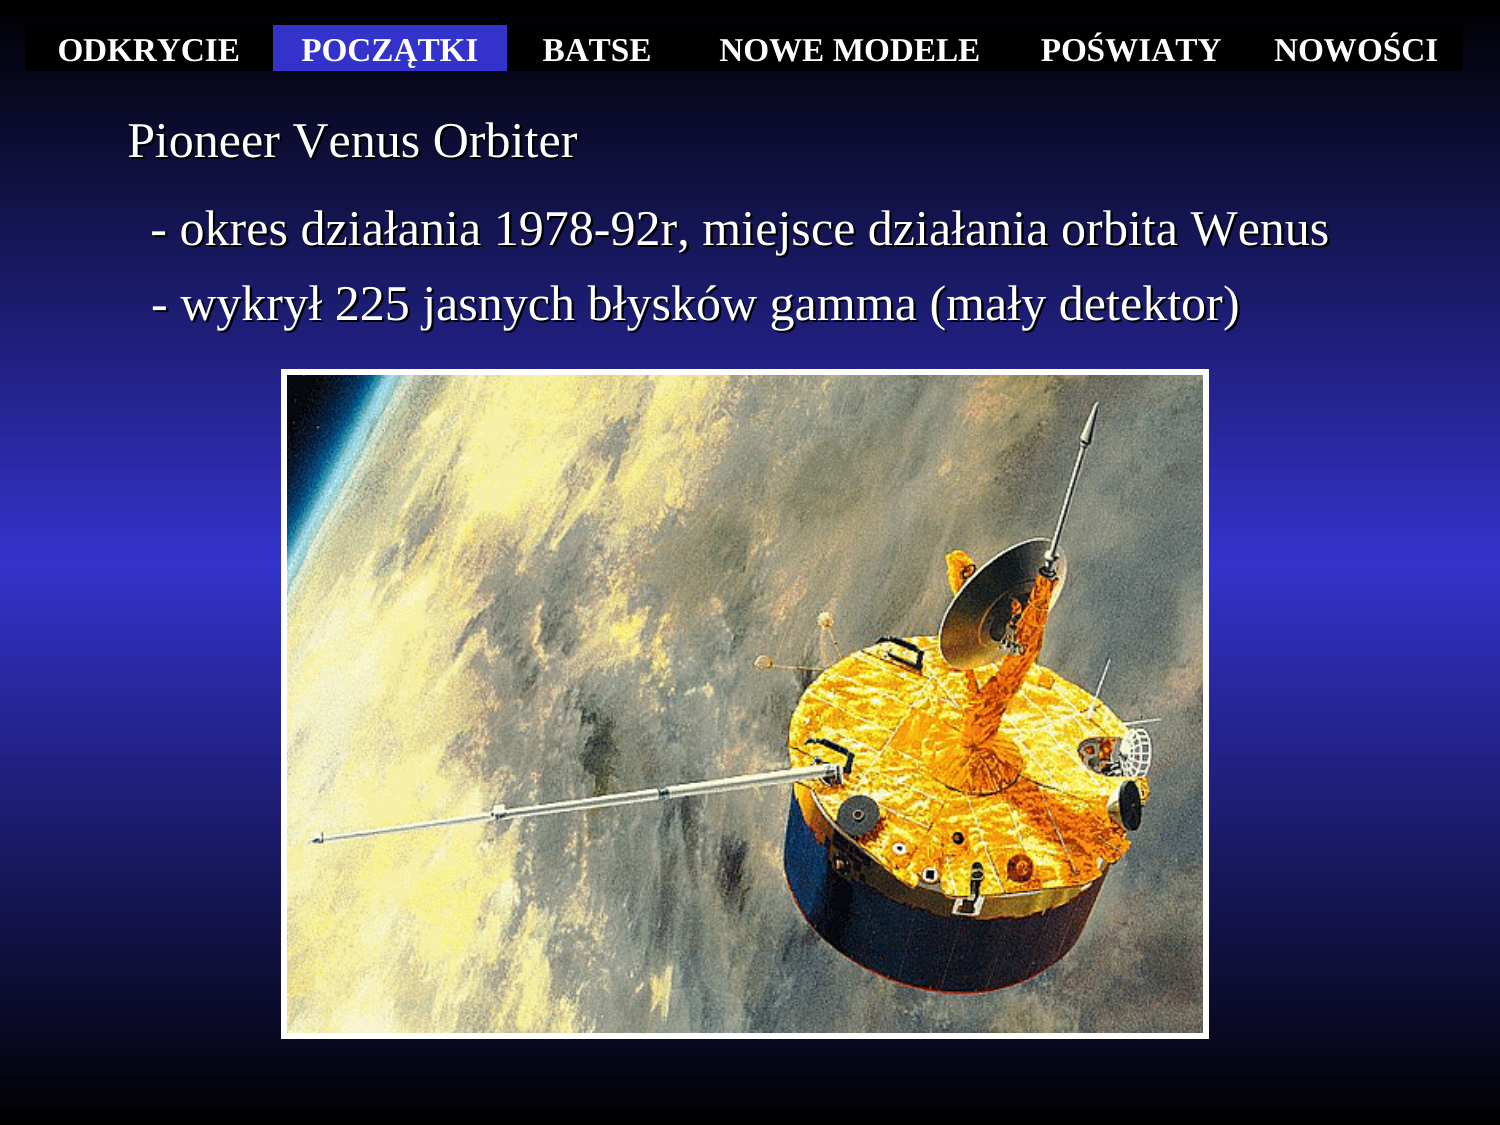

| ODKRYCIE | POCZĄTKI | BATSE | NOWE MODELE | POŚWIATY | NOWOŚCI |
| --- | --- | --- | --- | --- | --- |
Pioneer Venus Orbiter
- okres działania 1978-92r, miejsce działania orbita Wenus
- wykrył 225 jasnych błysków gamma (mały detektor)